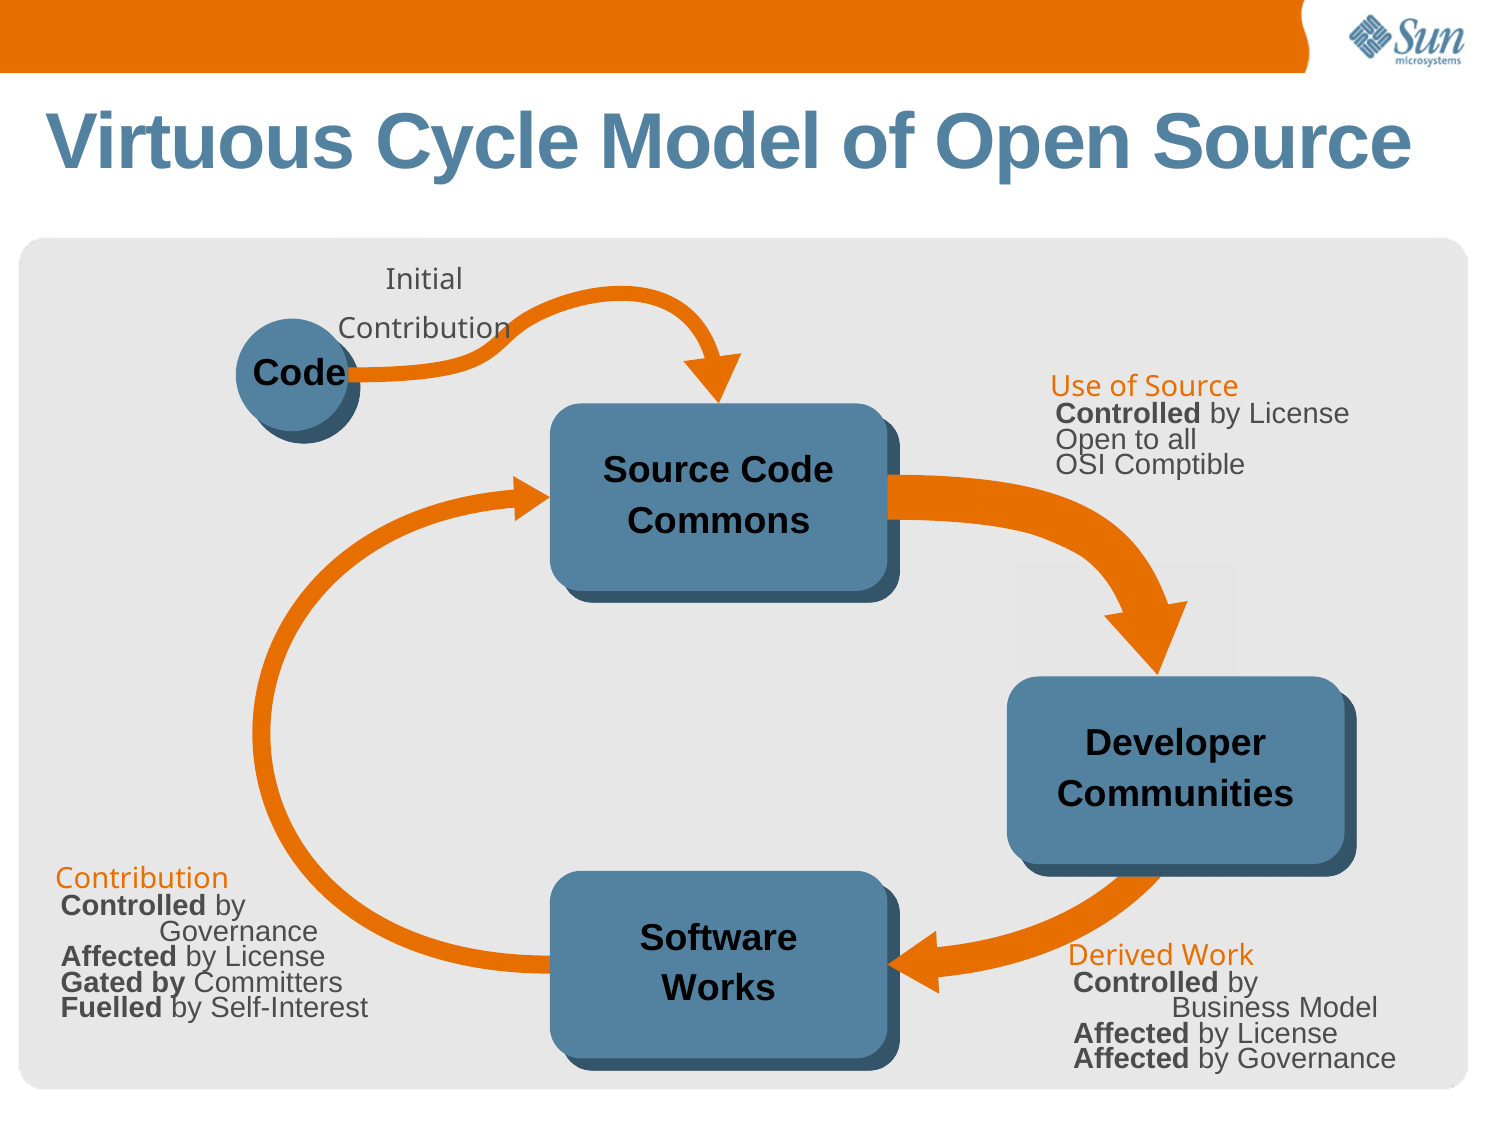

# Virtuous Cycle Model of Open Source
Initial
Contribution
Code
Use of Source
Controlled by License
Open to all
OSI Comptible
Source Code
Commons
Developer
Communities
Contribution
Controlled by 			Governance
Affected by License
Gated by Committers
Fuelled by Self-Interest
Software
Works
Derived Work
Controlled by 	 		Business Model
Affected by License
Affected by Governance